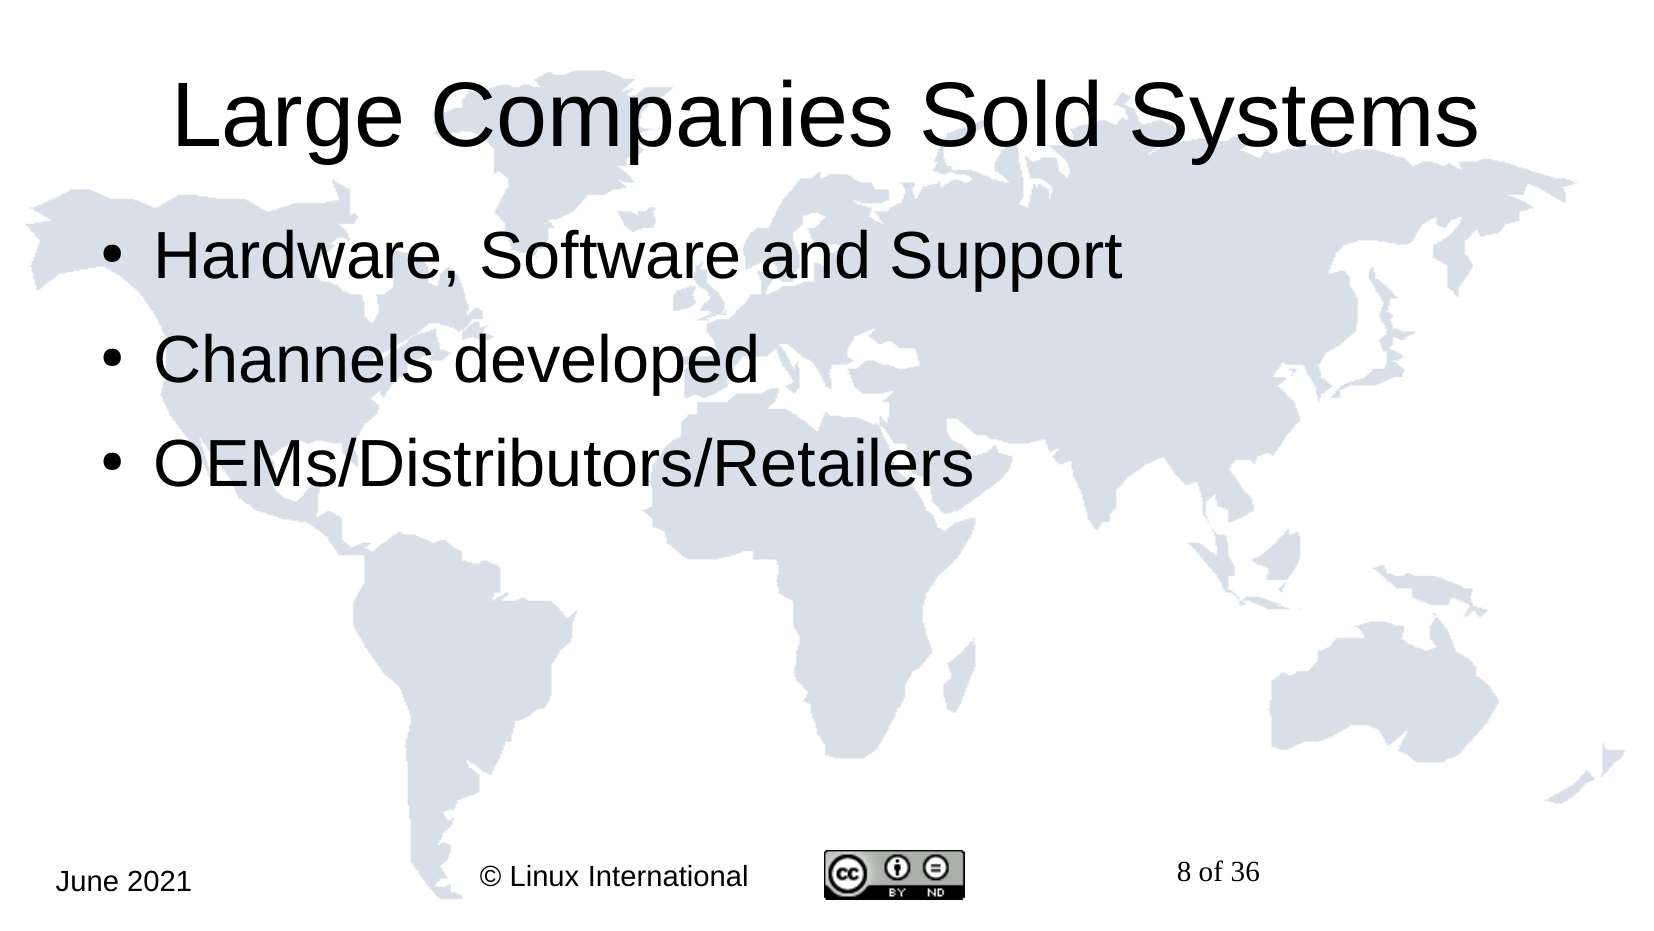

# Large Companies Sold Systems
Hardware, Software and Support
Channels developed
OEMs/Distributors/Retailers
8